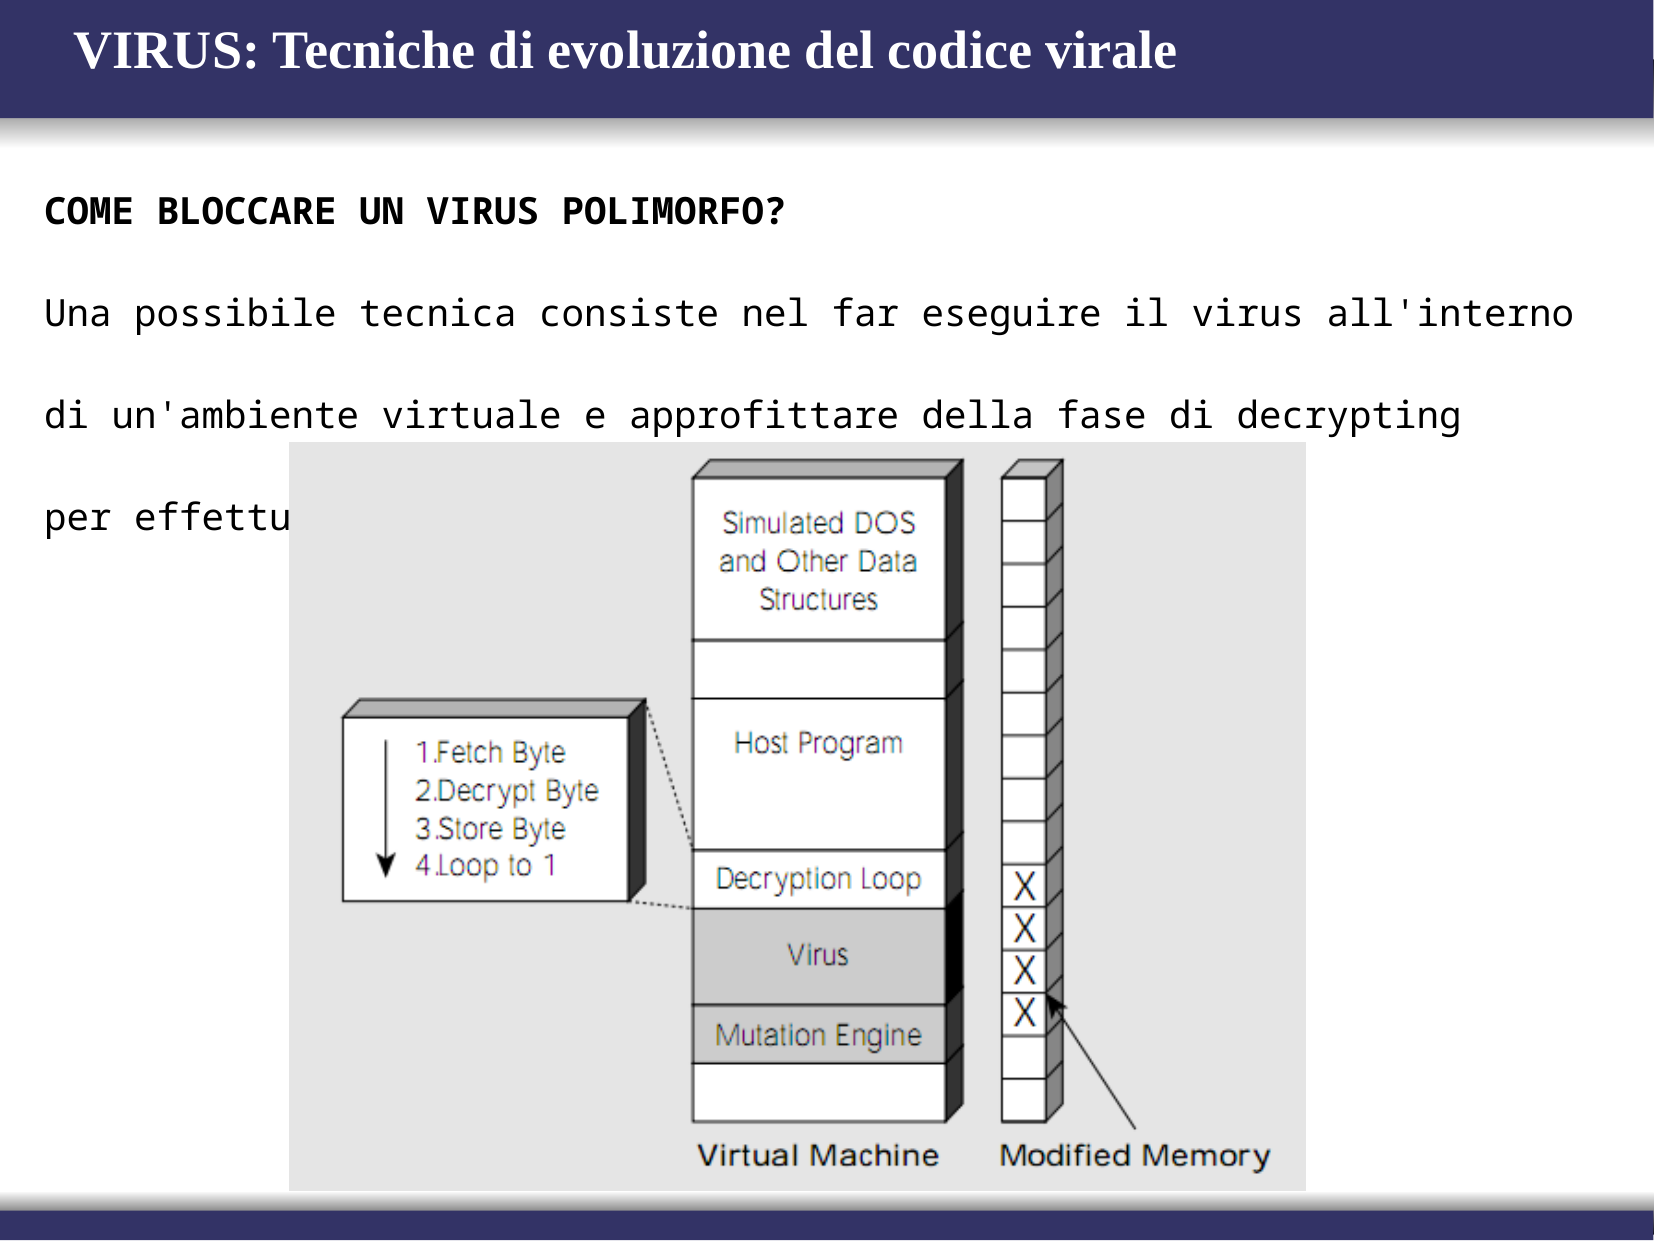

VIRUS: Tecniche di evoluzione del codice virale
COME BLOCCARE UN VIRUS POLIMORFO?
Una possibile tecnica consiste nel far eseguire il virus all'interno
di un'ambiente virtuale e approfittare della fase di decrypting
per effettuare un controllo basato su firma virale.